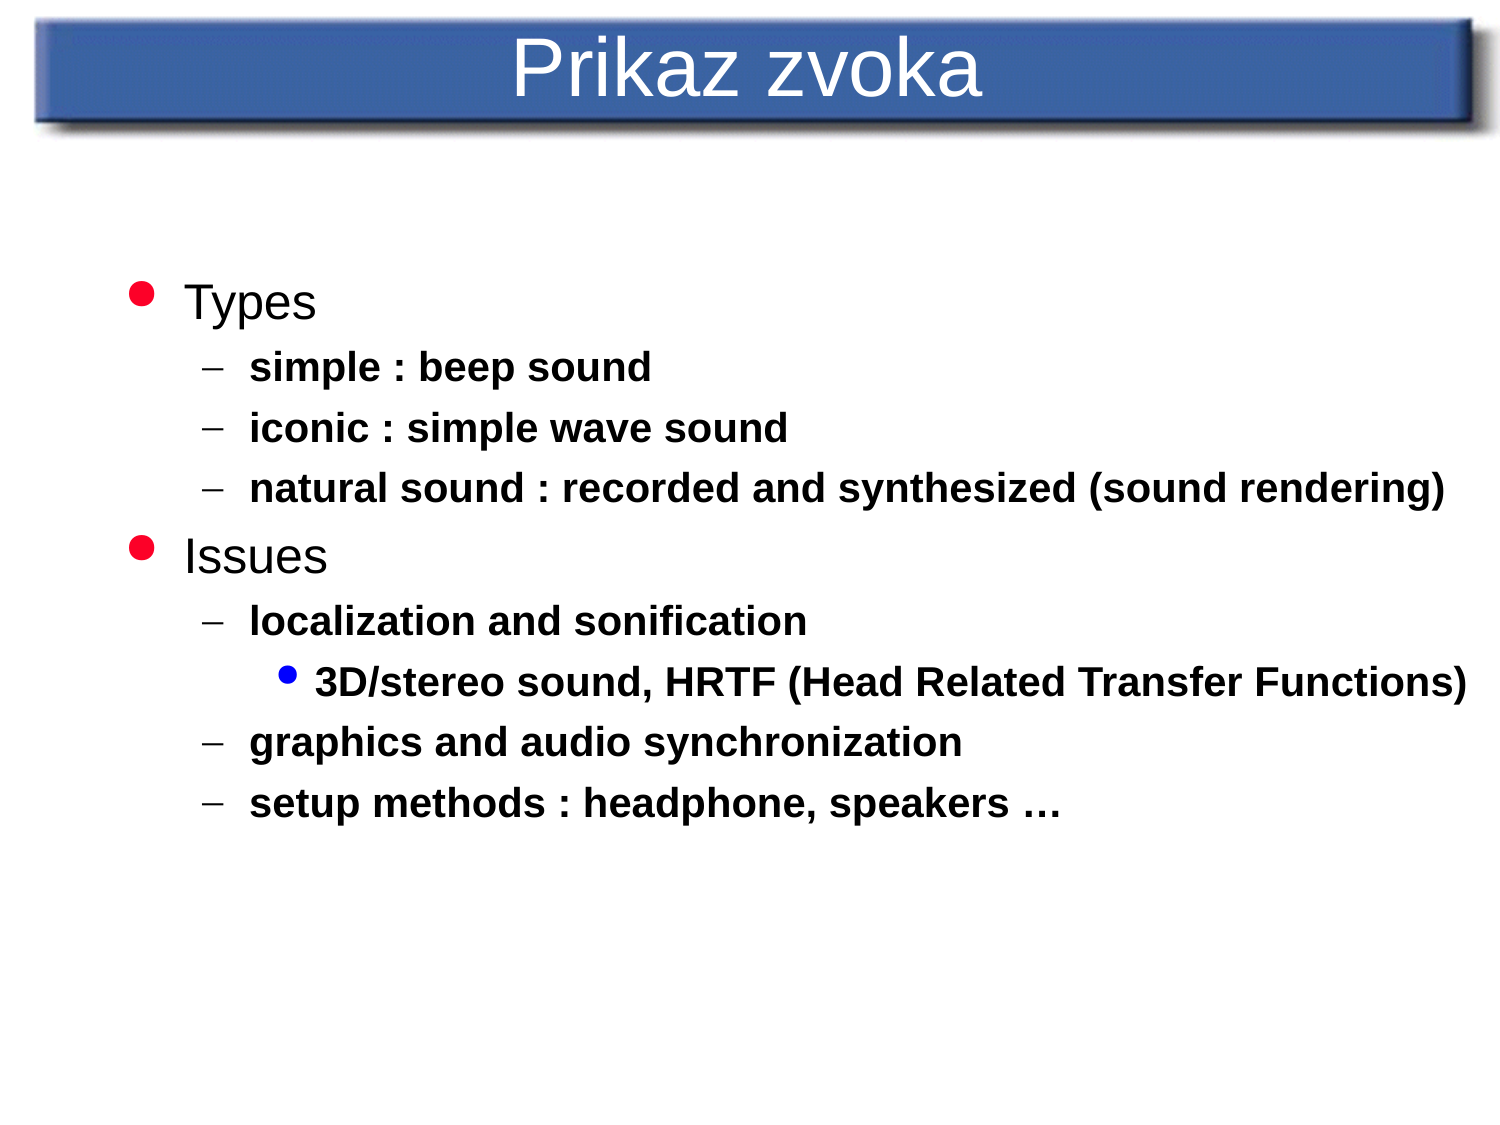

# Prikaz zvoka
Types
simple : beep sound
iconic : simple wave sound
natural sound : recorded and synthesized (sound rendering)
Issues
localization and sonification
3D/stereo sound, HRTF (Head Related Transfer Functions)
graphics and audio synchronization
setup methods : headphone, speakers …